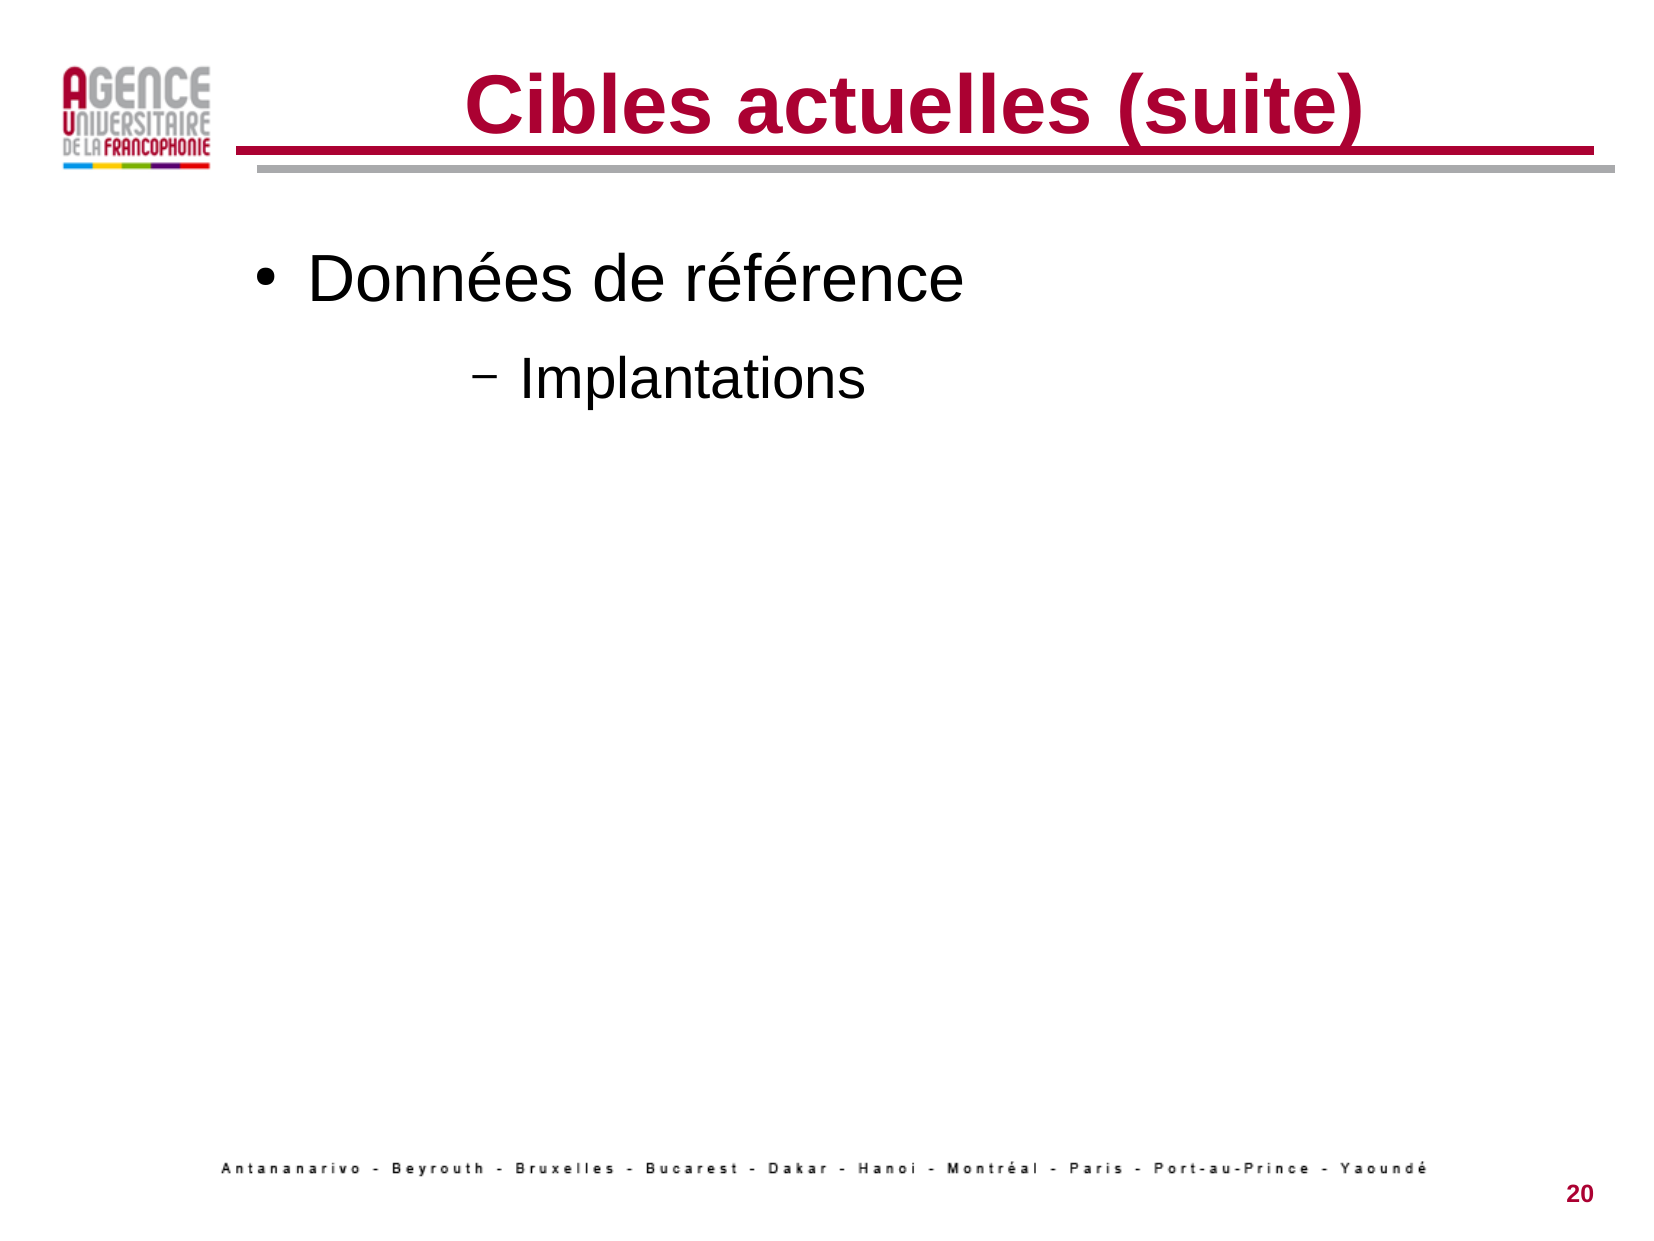

# Cibles actuelles (suite)
Données de référence
Implantations
20